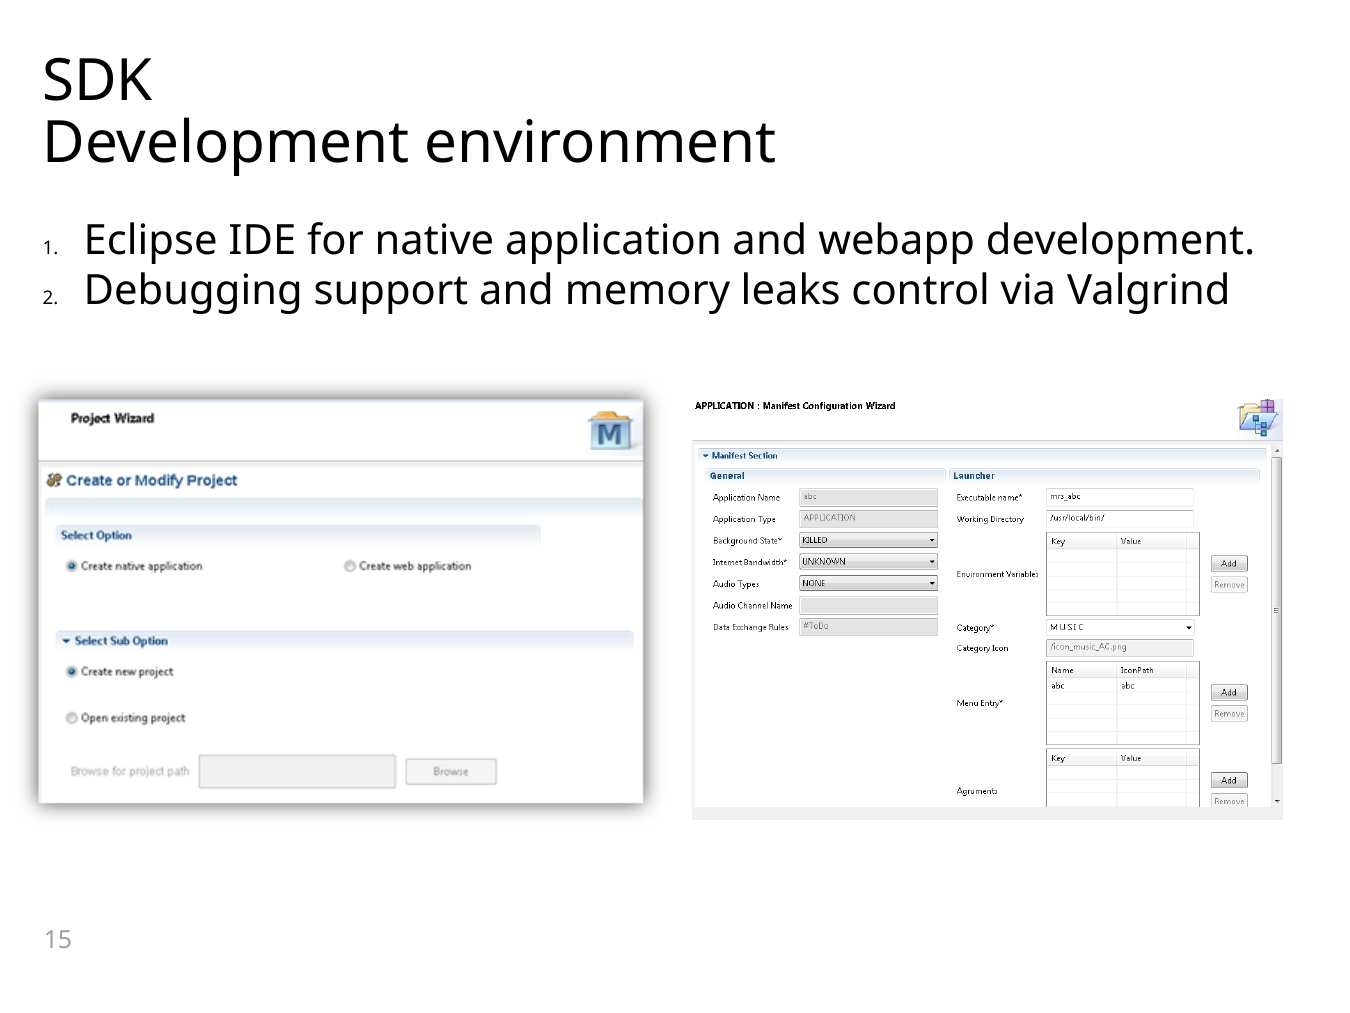

SDK
Development environment
Eclipse IDE for native application and webapp development.
Debugging support and memory leaks control via Valgrind
15